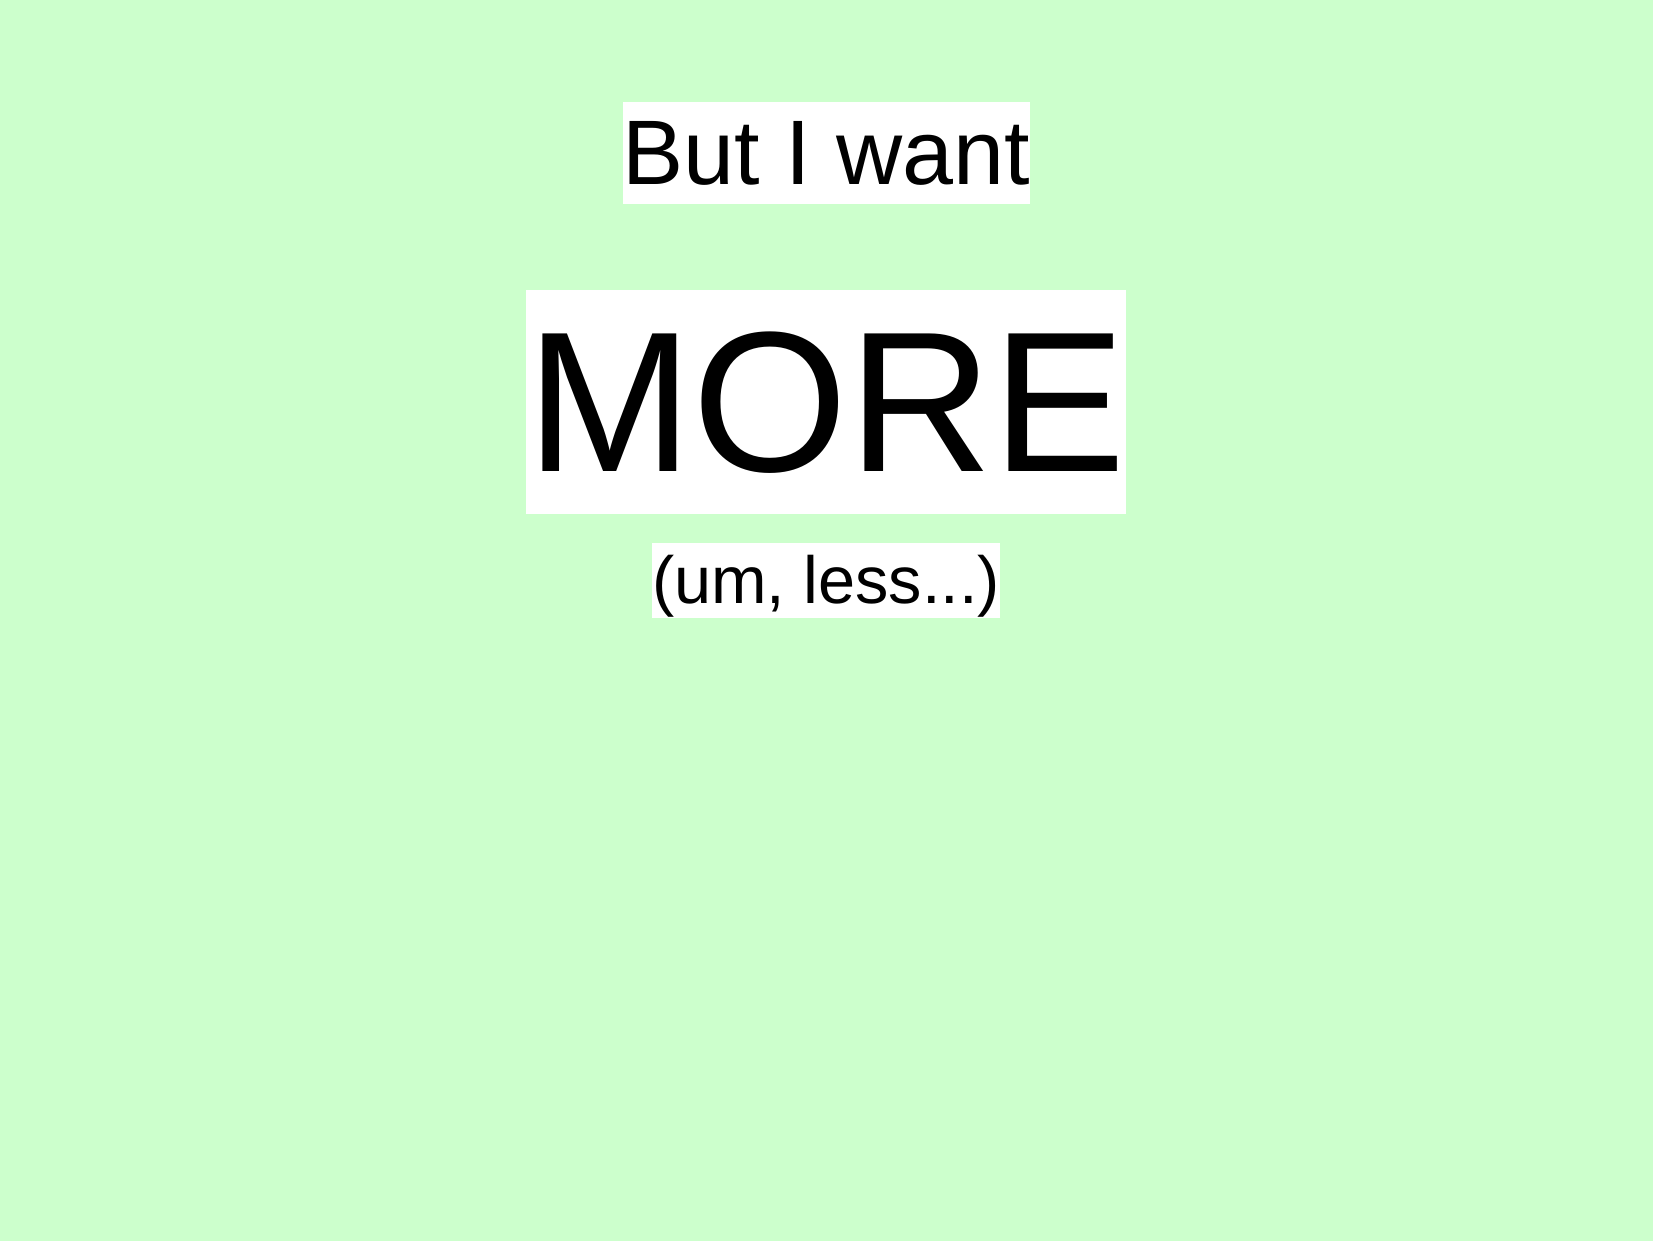

# But I want
MORE
(um, less...)